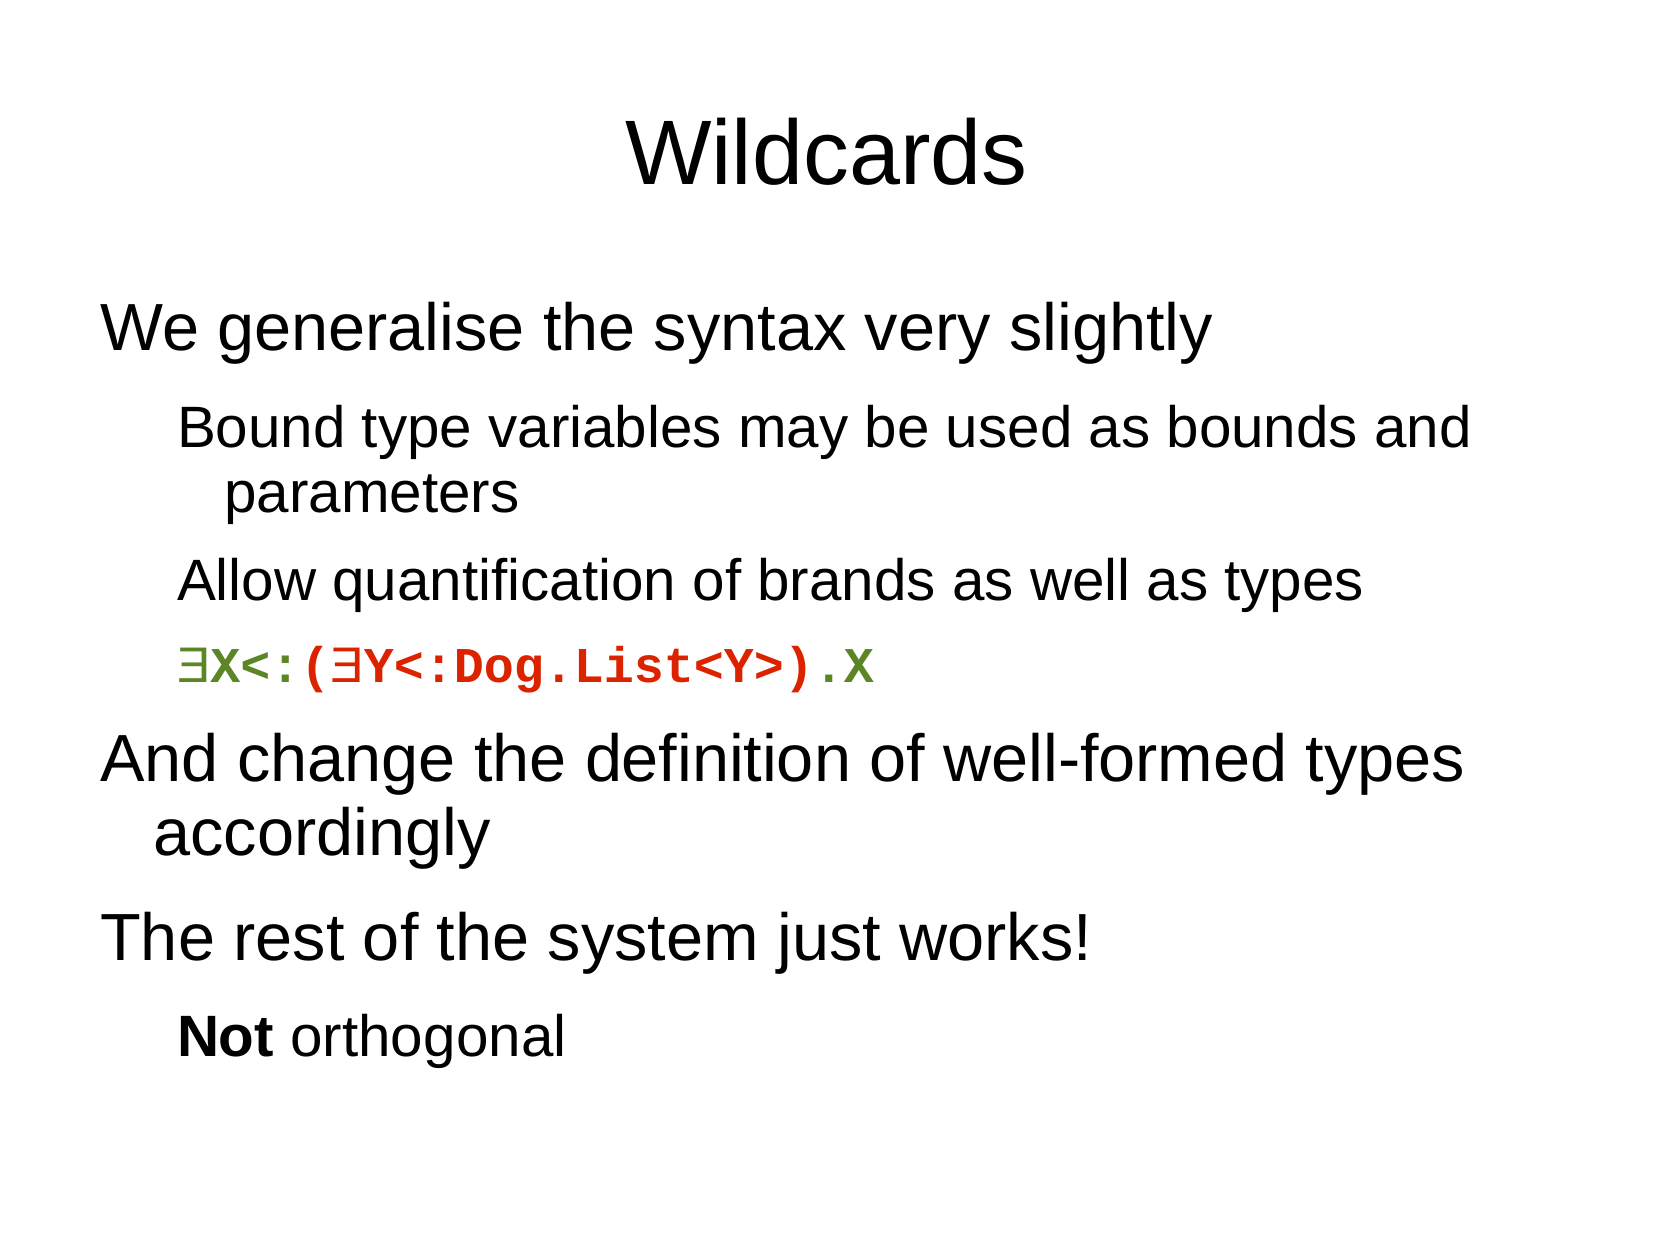

# Wildcards
We generalise the syntax very slightly
Bound type variables may be used as bounds and parameters
Allow quantification of brands as well as types
ƎX<:(ƎY<:Dog.List<Y>).X
And change the definition of well-formed types accordingly
The rest of the system just works!
Not orthogonal